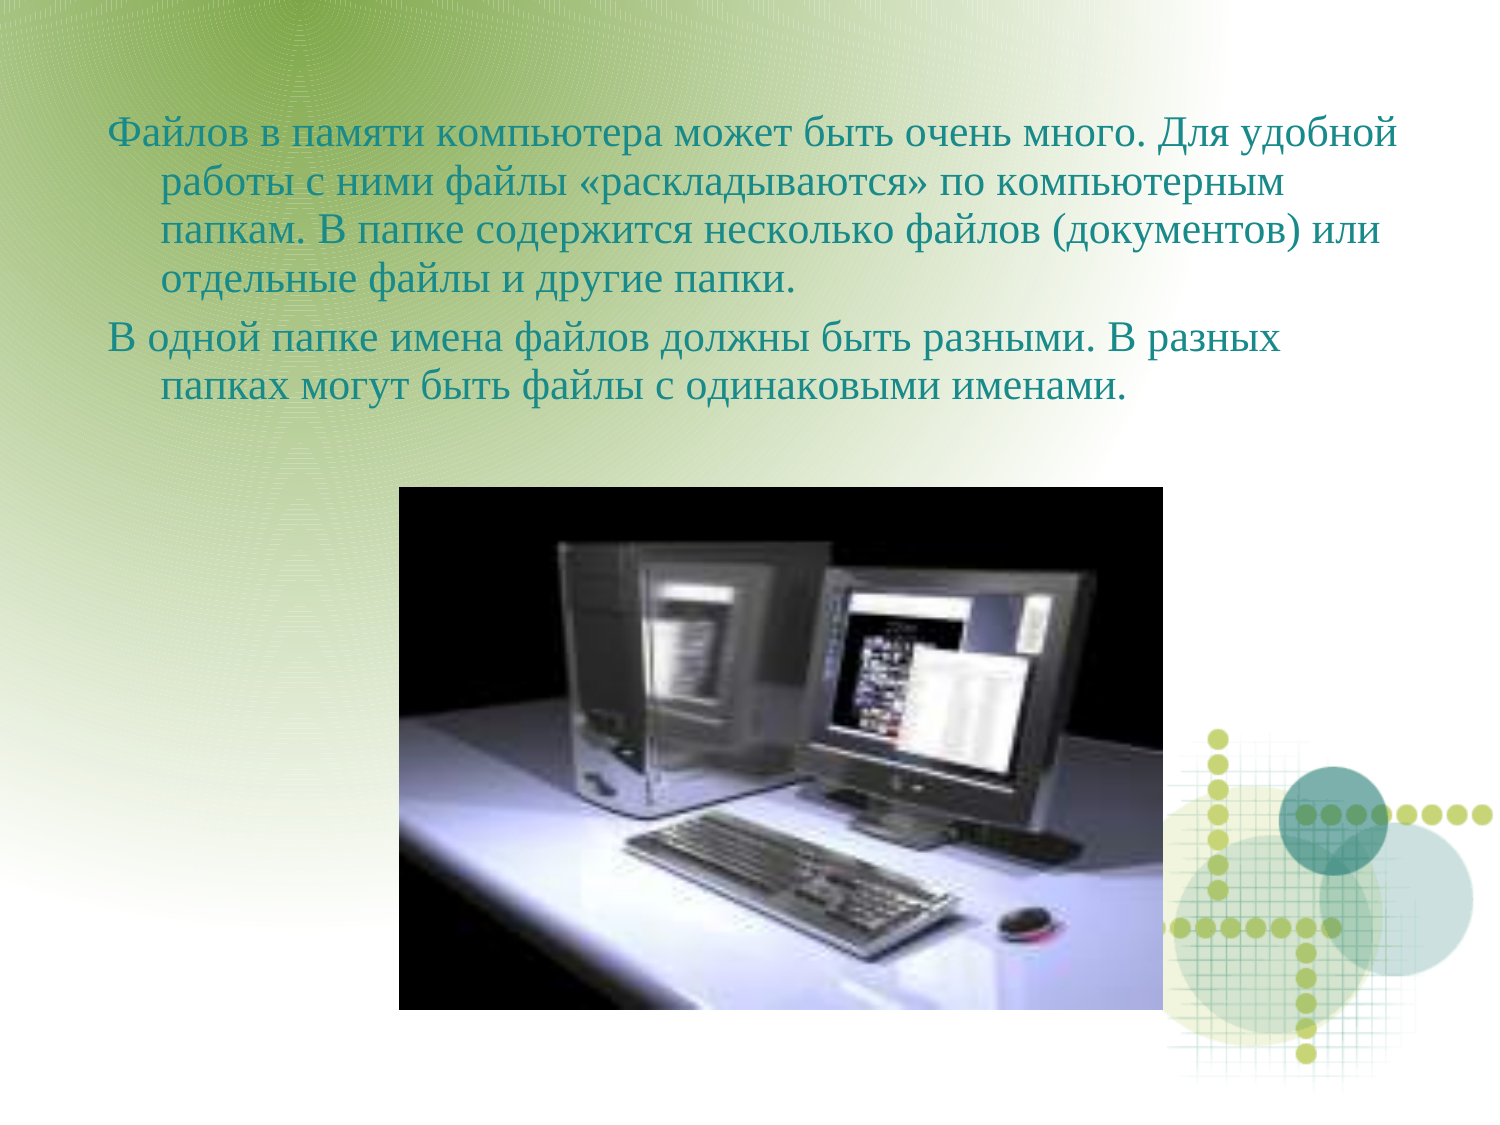

# Файлов в памяти компьютера может быть очень много. Для удобной работы с ними файлы «раскладываются» по компьютерным папкам. В папке содержится несколько файлов (документов) или отдельные файлы и другие папки.
В одной папке имена файлов должны быть разными. В разных папках могут быть файлы с одинаковыми именами.